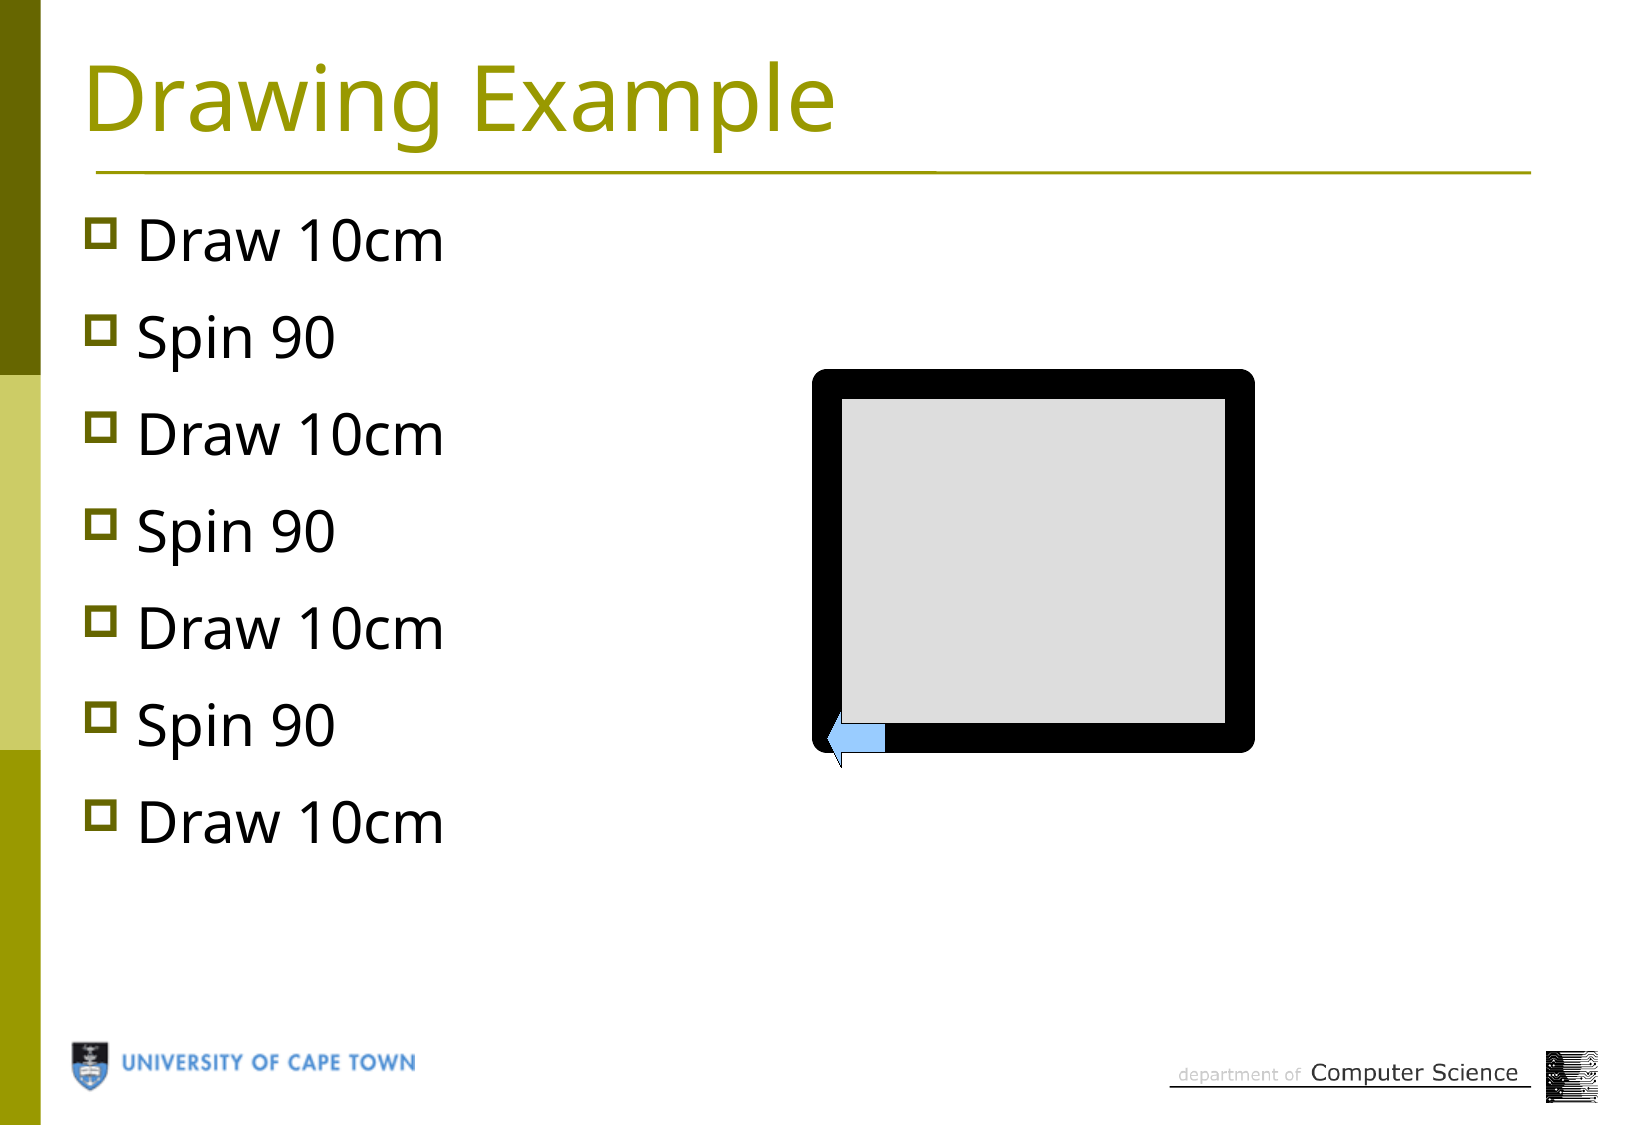

# Drawing Example
Draw 10cm
Spin 90
Draw 10cm
Spin 90
Draw 10cm
Spin 90
Draw 10cm